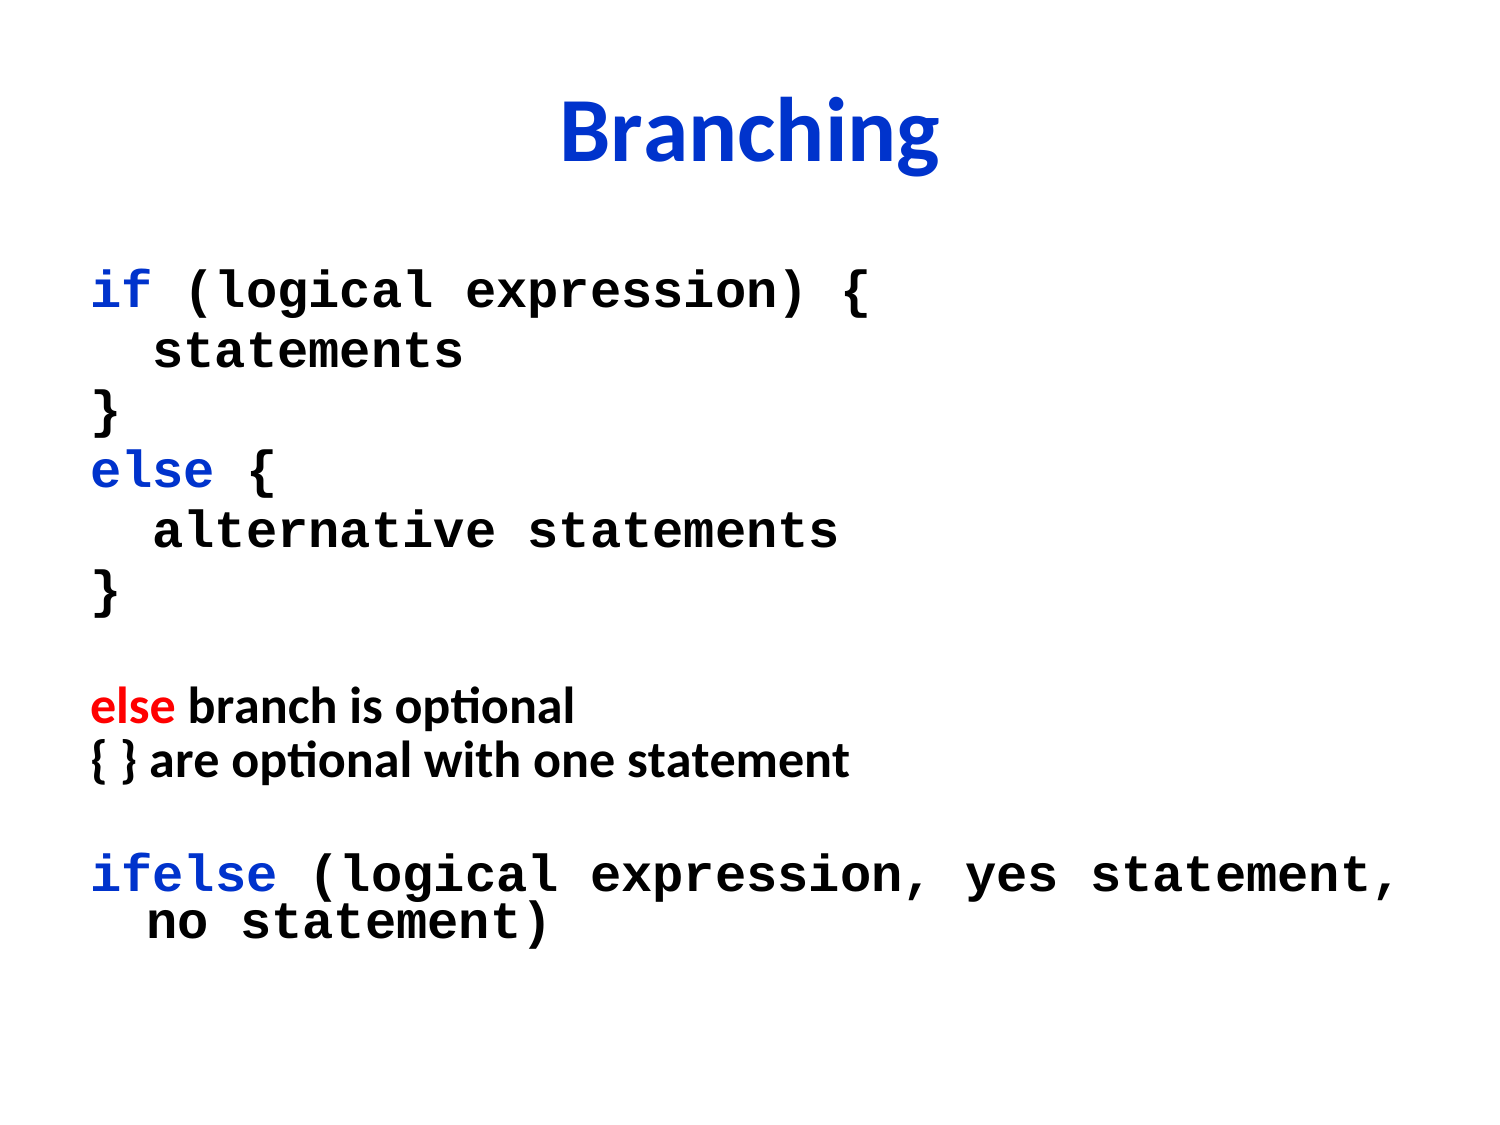

# Branching
if (logical expression) {
 statements
}
else {
 alternative statements
}
else branch is optional
{ } are optional with one statement
ifelse (logical expression, yes statement, no statement)